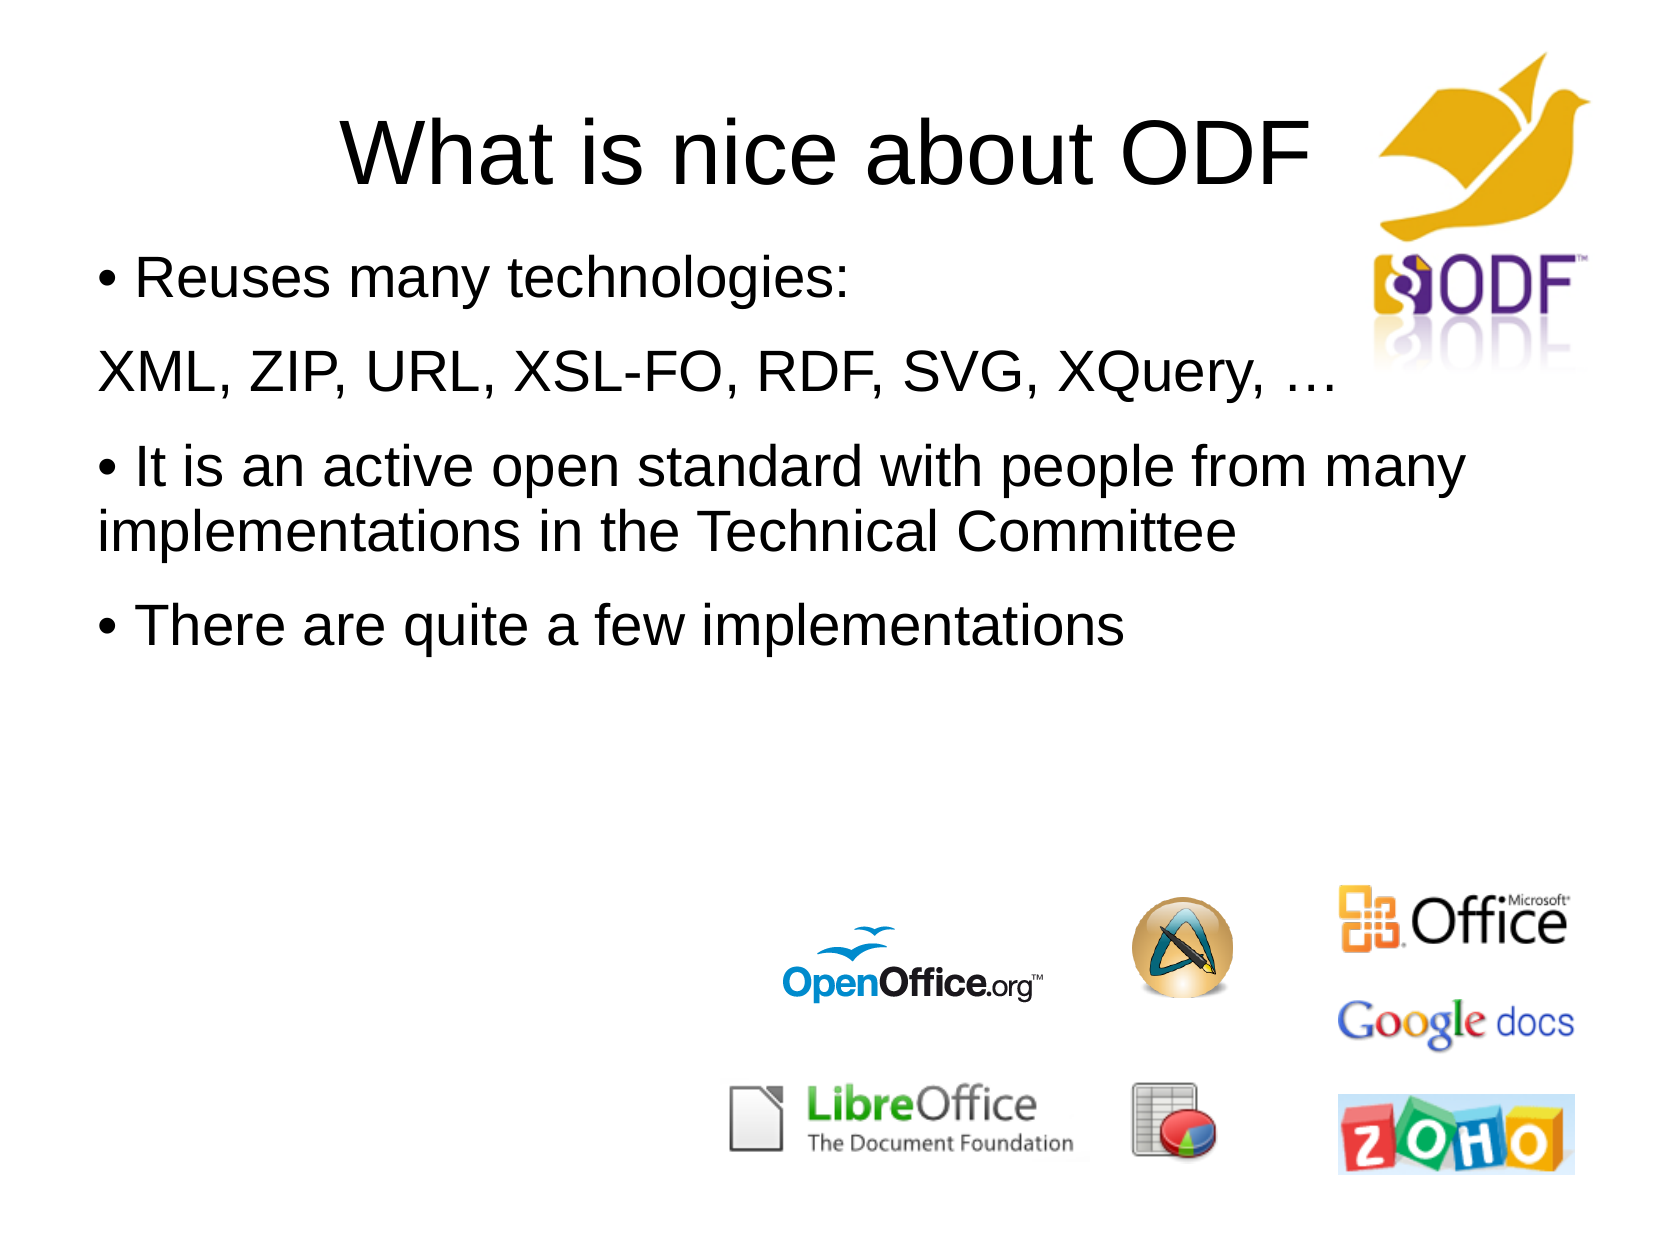

What is nice about ODF
• Reuses many technologies:
XML, ZIP, URL, XSL-FO, RDF, SVG, XQuery, …
• It is an active open standard with people from many implementations in the Technical Committee
• There are quite a few implementations